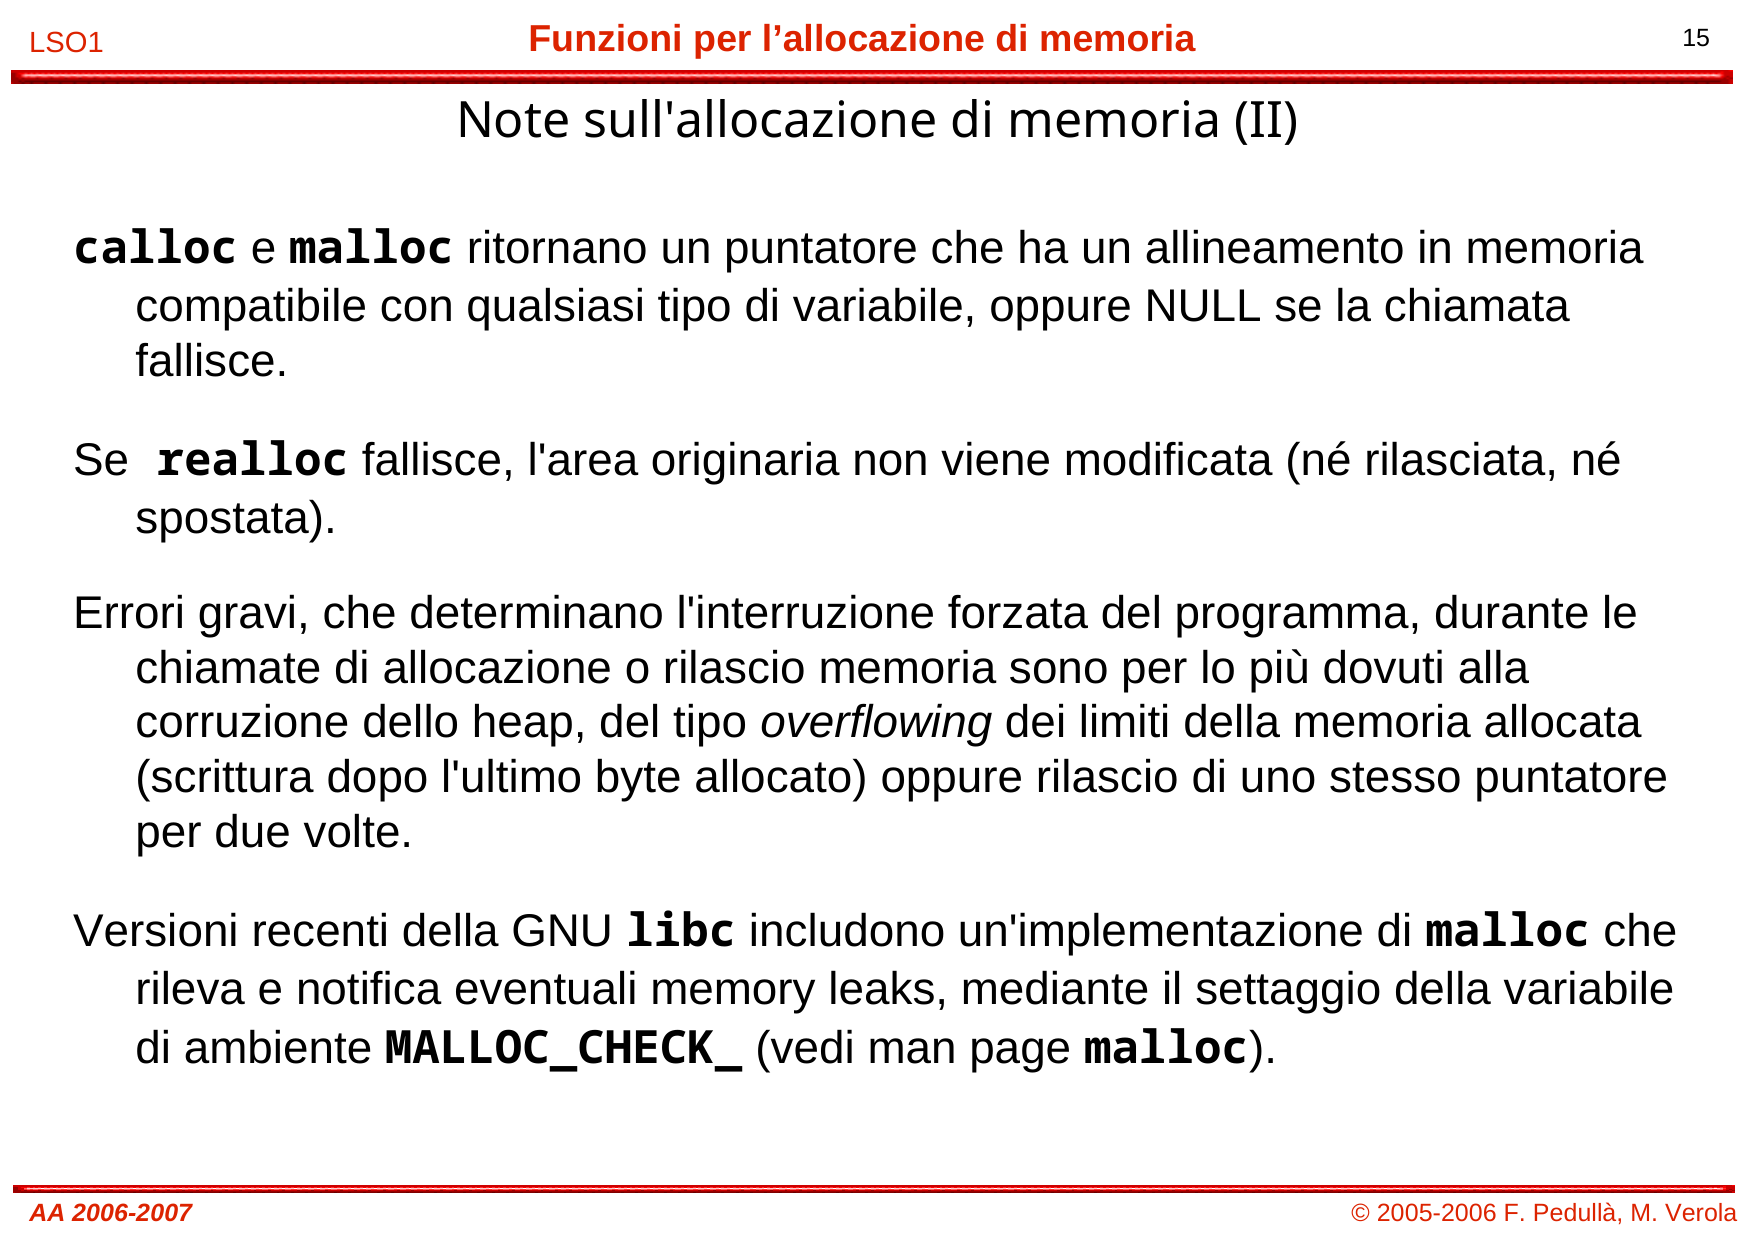

# Note sull'allocazione di memoria (II)
calloc e malloc ritornano un puntatore che ha un allineamento in memoria compatibile con qualsiasi tipo di variabile, oppure NULL se la chiamata fallisce.
Se realloc fallisce, l'area originaria non viene modificata (né rilasciata, né spostata).
Errori gravi, che determinano l'interruzione forzata del programma, durante le chiamate di allocazione o rilascio memoria sono per lo più dovuti alla corruzione dello heap, del tipo overflowing dei limiti della memoria allocata (scrittura dopo l'ultimo byte allocato) oppure rilascio di uno stesso puntatore per due volte.
Versioni recenti della GNU libc includono un'implementazione di malloc che rileva e notifica eventuali memory leaks, mediante il settaggio della variabile di ambiente MALLOC_CHECK_ (vedi man page malloc).